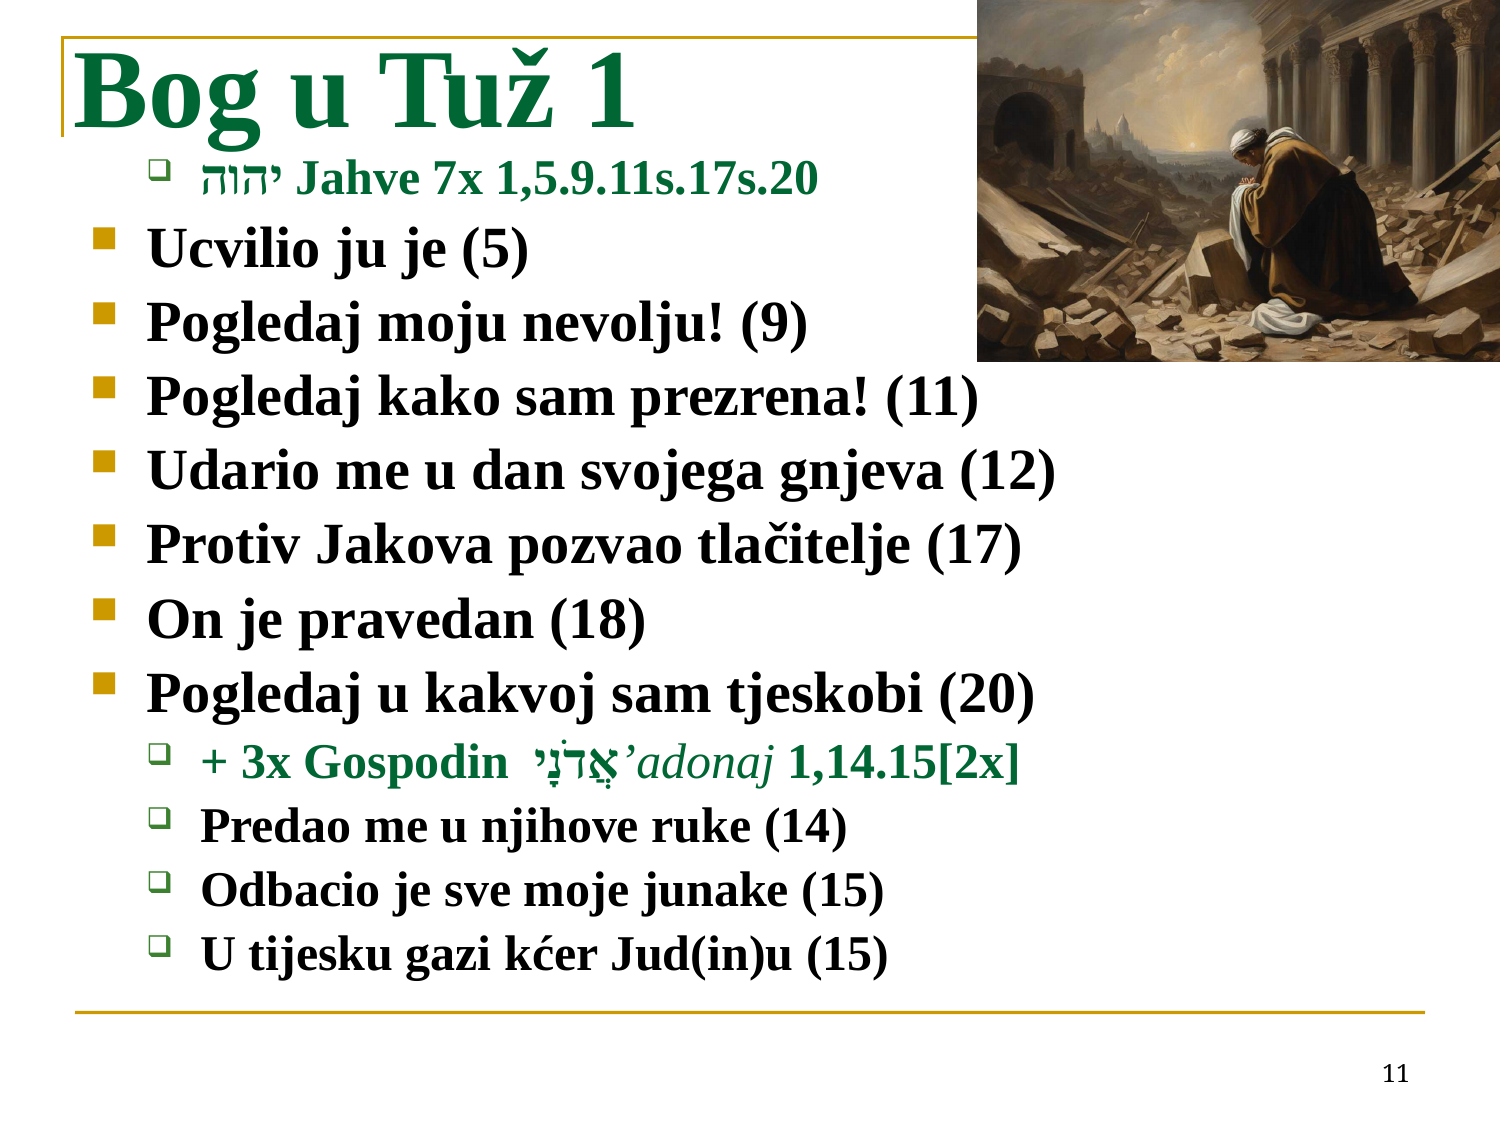

# Bog u Tuž 1
יהוה Jahve 7x 1,5.9.11s.17s.20
Ucvilio ju je (5)
Pogledaj moju nevolju! (9)
Pogledaj kako sam prezrena! (11)
Udario me u dan svojega gnjeva (12)
Protiv Jakova pozvao tlačitelje (17)
On je pravedan (18)
Pogledaj u kakvoj sam tjeskobi (20)
+ 3x Gospodin אֲדֹנָי’adonaj 1,14.15[2x]
Predao me u njihove ruke (14)
Odbacio je sve moje junake (15)
U tijesku gazi kćer Jud(in)u (15)